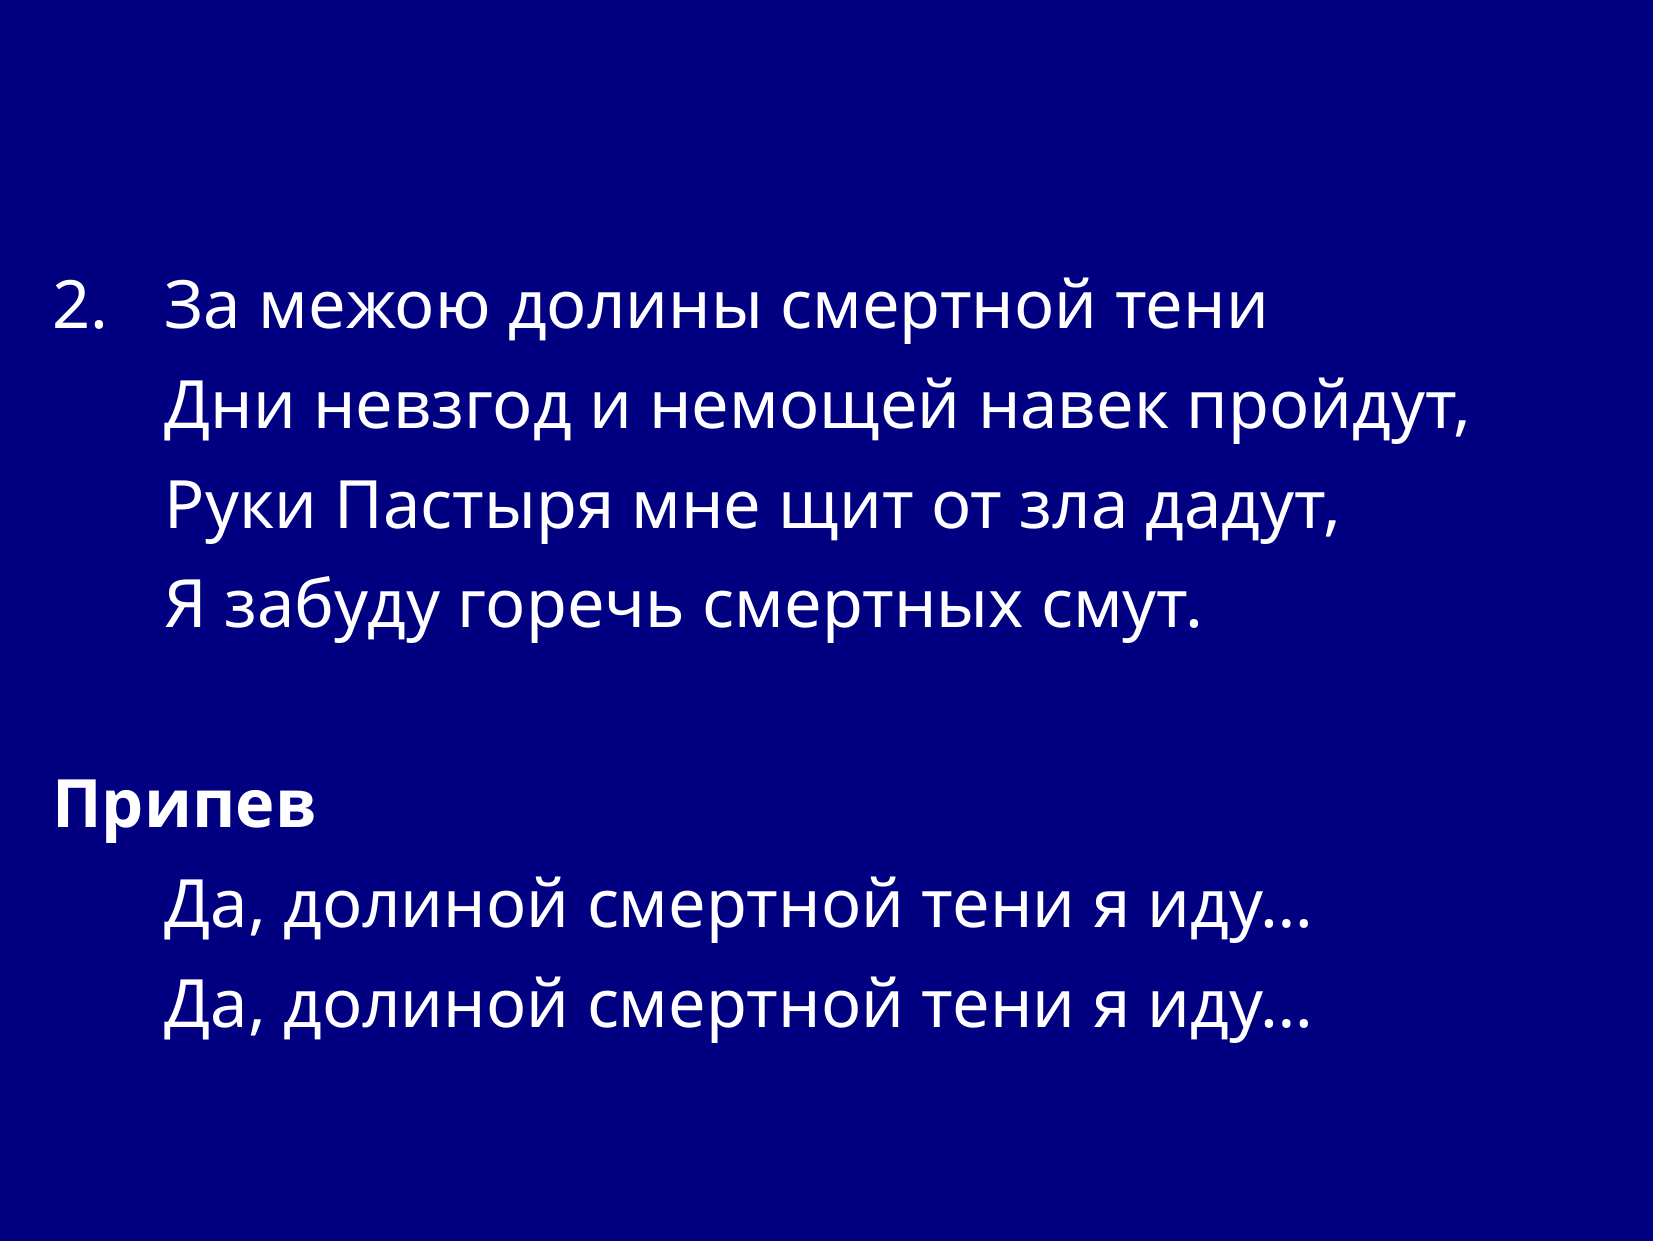

2.	За межою долины смертной тени
	Дни невзгод и немощей навек пройдут,
	Руки Пастыря мне щит от зла дадут,
	Я забуду горечь смертных смут.
Припев
	Да, долиной смертной тени я иду…
	Да, долиной смертной тени я иду…